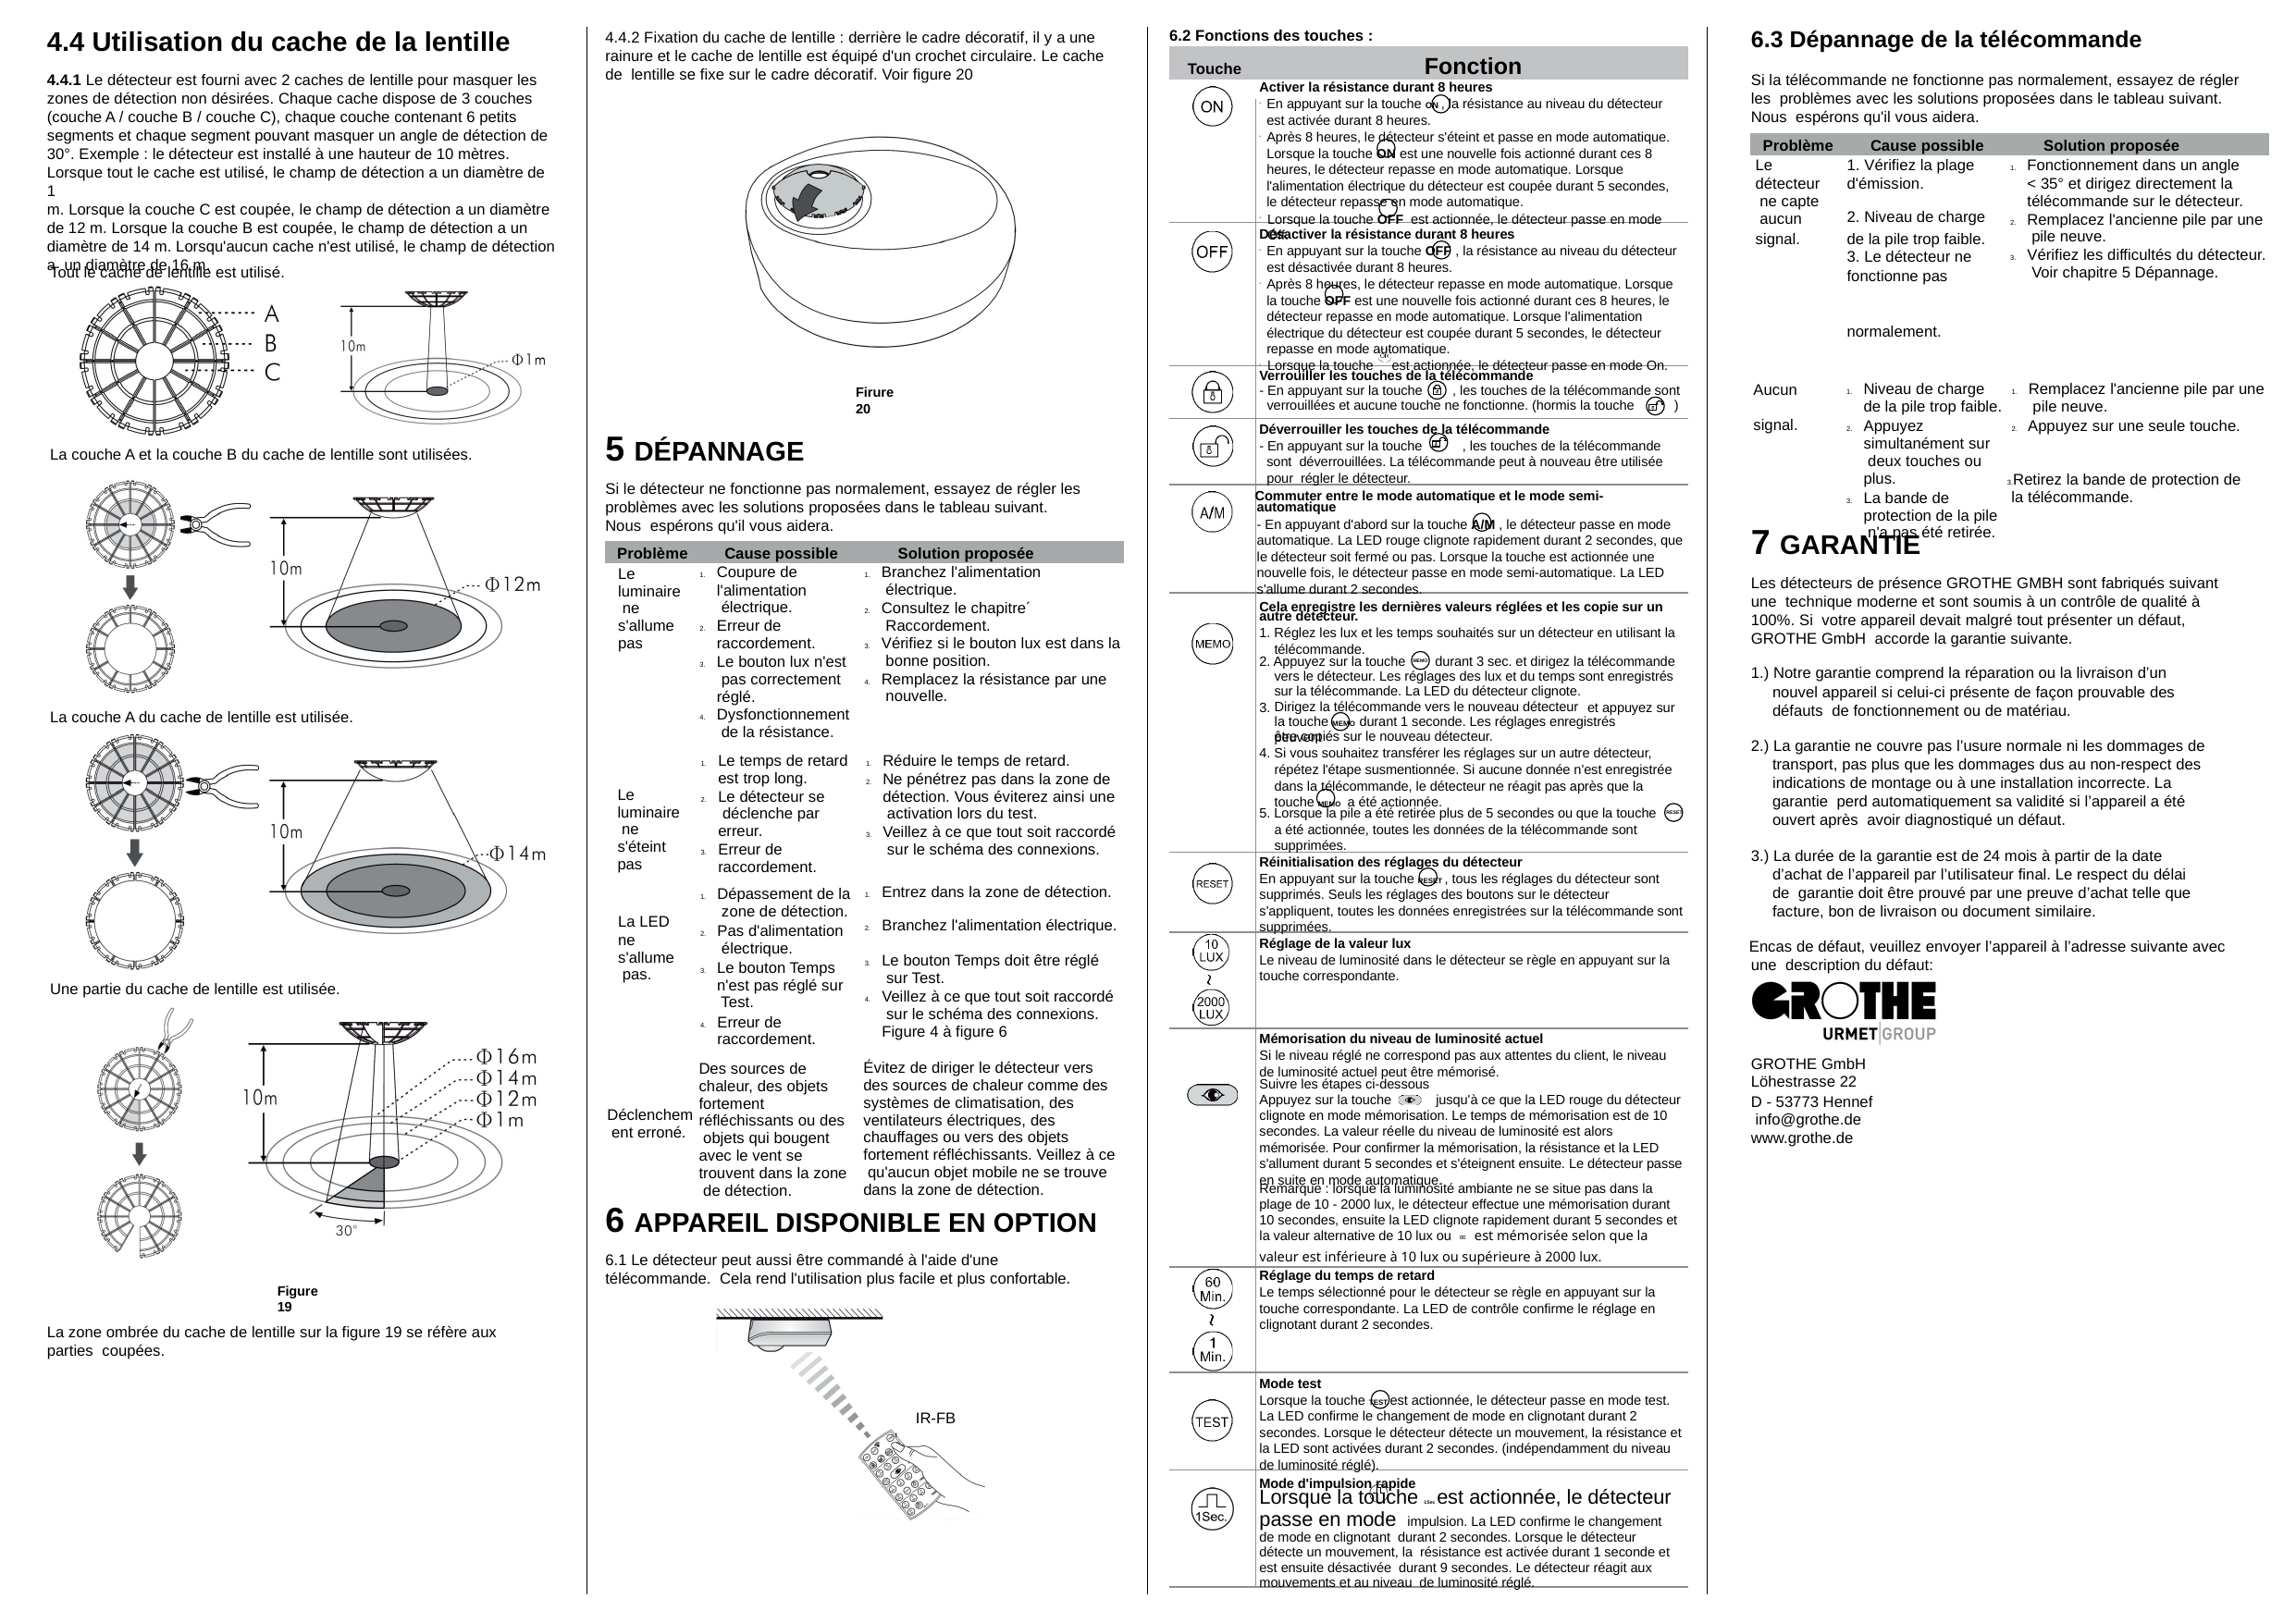

4.4 Utilisation du cache de la lentille
4.4.1 Le détecteur est fourni avec 2 caches de lentille pour masquer les zones de détection non désirées. Chaque cache dispose de 3 couches (couche A / couche B / couche C), chaque couche contenant 6 petits segments et chaque segment pouvant masquer un angle de détection de 30°. Exemple : le détecteur est installé à une hauteur de 10 mètres. Lorsque tout le cache est utilisé, le champ de détection a un diamètre de 1
m. Lorsque la couche C est coupée, le champ de détection a un diamètre de 12 m. Lorsque la couche B est coupée, le champ de détection a un diamètre de 14 m. Lorsqu'aucun cache n'est utilisé, le champ de détection a un diamètre de 16 m.
6.3 Dépannage de la télécommande
Si la télécommande ne fonctionne pas normalement, essayez de régler les problèmes avec les solutions proposées dans le tableau suivant. Nous espérons qu'il vous aidera.
6.2 Fonctions des touches :
4.4.2 Fixation du cache de lentille : derrière le cadre décoratif, il y a une rainure et le cache de lentille est équipé d'un crochet circulaire. Le cache de lentille se fixe sur le cadre décoratif. Voir figure 20
Touche	Fonction
Activer la résistance durant 8 heures
En appuyant sur la touche ON , la résistance au niveau du détecteur est activée durant 8 heures.
Après 8 heures, le détecteur s'éteint et passe en mode automatique. Lorsque la touche ON est une nouvelle fois actionné durant ces 8 heures, le détecteur repasse en mode automatique. Lorsque l'alimentation électrique du détecteur est coupée durant 5 secondes, le détecteur repasse en mode automatique.
Lorsque la touche OFF est actionnée, le détecteur passe en mode Off.
| Problème | Cause possible | Solution proposée |
| --- | --- | --- |
| Le | 1. Vérifiez la plage | Fonctionnement dans un angle < 35° et dirigez directement la télécommande sur le détecteur. Remplacez l'ancienne pile par une pile neuve. Vérifiez les difficultés du détecteur. Voir chapitre 5 Dépannage. |
| détecteur ne capte aucun | d'émission. 2. Niveau de charge | |
| signal. | de la pile trop faible. 3. Le détecteur ne | |
| | fonctionne pas | |
| | normalement. | |
| Aucun signal. | Niveau de charge de la pile trop faible. Appuyez simultanément sur deux touches ou plus. La bande de protection de la pile n'a pas été retirée. | Remplacez l'ancienne pile par une pile neuve. Appuyez sur une seule touche. Retirez la bande de protection de la télécommande. |
Désactiver la résistance durant 8 heures
En appuyant sur la touche OFF , la résistance au niveau du détecteur est désactivée durant 8 heures.
Après 8 heures, le détecteur repasse en mode automatique. Lorsque la touche OFF est une nouvelle fois actionné durant ces 8 heures, le détecteur repasse en mode automatique. Lorsque l'alimentation électrique du détecteur est coupée durant 5 secondes, le détecteur repasse en mode automatique.
Lorsque la touche est actionnée, le détecteur passe en mode On.
| Tout le cache de lentille est utilisé. |
| --- |
| La couche A et la couche B du cache de lentille sont utilisées. |
| La couche A du cache de lentille est utilisée. |
| Une partie du cache de lentille est utilisée. |
Verrouiller les touches de la télécommande
- En appuyant sur la touche	, les touches de la télécommande sont
Firure 20
verrouillées et aucune touche ne fonctionne. (hormis la touche	)
Déverrouiller les touches de la télécommande
- En appuyant sur la touche	, les touches de la télécommande sont déverrouillées. La télécommande peut à nouveau être utilisée pour régler le détecteur.
Commuter entre le mode automatique et le mode semi-
5 DÉPANNAGE
Si le détecteur ne fonctionne pas normalement, essayez de régler les problèmes avec les solutions proposées dans le tableau suivant. Nous espérons qu'il vous aidera.
automatique
- En appuyant d'abord sur la touche A/M , le détecteur passe en mode automatique. La LED rouge clignote rapidement durant 2 secondes, que le détecteur soit fermé ou pas. Lorsque la touche est actionnée une nouvelle fois, le détecteur passe en mode semi-automatique. La LED s'allume durant 2 secondes.
Cela enregistre les dernières valeurs réglées et les copie sur un
7 GARANTIE
Les détecteurs de présence GROTHE GMBH sont fabriqués suivant une technique moderne et sont soumis à un contrôle de qualité à 100%. Si votre appareil devait malgré tout présenter un défaut, GROTHE GmbH accorde la garantie suivante.
1.) Notre garantie comprend la réparation ou la livraison d’un
nouvel appareil si celui-ci présente de façon prouvable des défauts de fonctionnement ou de matériau.
2.) La garantie ne couvre pas l’usure normale ni les dommages de transport, pas plus que les dommages dus au non-respect des indications de montage ou à une installation incorrecte. La garantie perd automatiquement sa validité si l’appareil a été ouvert après avoir diagnostiqué un défaut.
3.) La durée de la garantie est de 24 mois à partir de la date d’achat de l’appareil par l’utilisateur final. Le respect du délai de garantie doit être prouvé par une preuve d’achat telle que facture, bon de livraison ou document similaire.
Encas de défaut, veuillez envoyer l’appareil à l’adresse suivante avec une description du défaut:
| Problème | Cause possible | Solution proposée |
| --- | --- | --- |
| Le luminaire ne s'allume pas | Coupure de l'alimentation électrique. Erreur de raccordement. Le bouton lux n'est pas correctement réglé. Dysfonctionnement de la résistance. | Branchez l'alimentation électrique. Consultez le chapitre´ Raccordement. Vérifiez si le bouton lux est dans la bonne position. Remplacez la résistance par une nouvelle. |
| Le luminaire ne s'éteint pas | Le temps de retard est trop long. Le détecteur se déclenche par erreur. Erreur de raccordement. | Réduire le temps de retard. Ne pénétrez pas dans la zone de détection. Vous éviterez ainsi une activation lors du test. Veillez à ce que tout soit raccordé sur le schéma des connexions. |
| La LED ne s'allume pas. | Dépassement de la zone de détection. Pas d'alimentation électrique. Le bouton Temps n'est pas réglé sur Test. Erreur de raccordement. | Entrez dans la zone de détection. Branchez l'alimentation électrique. Le bouton Temps doit être réglé sur Test. Veillez à ce que tout soit raccordé sur le schéma des connexions. Figure 4 à figure 6 |
| Déclenchem ent erroné. | Des sources de chaleur, des objets fortement réfléchissants ou des objets qui bougent avec le vent se trouvent dans la zone de détection. | Évitez de diriger le détecteur vers des sources de chaleur comme des systèmes de climatisation, des ventilateurs électriques, des chauffages ou vers des objets fortement réfléchissants. Veillez à ce qu'aucun objet mobile ne se trouve dans la zone de détection. |
autre détecteur.
1. Réglez les lux et les temps souhaités sur un détecteur en utilisant la télécommande.
2. Appuyez sur la touche	durant 3 sec. et dirigez la télécommande
MEMO
vers le détecteur. Les réglages des lux et du temps sont enregistrés
sur la télécommande. La LED du détecteur clignote.
3.	et appuyez sur
Dirigez la télécommande vers le nouveau détecteur
la touche MEMO durant 1 seconde. Les réglages enregistrés peuvent
être copiés sur le nouveau détecteur.
4. Si vous souhaitez transférer les réglages sur un autre détecteur, répétez l'étape susmentionnée. Si aucune donnée n'est enregistrée dans la télécommande, le détecteur ne réagit pas après que la touche MEMO a été actionnée.
5. Lorsque la pile a été retirée plus de 5 secondes ou que la touche a été actionnée, toutes les données de la télécommande sont supprimées.
RESET
Réinitialisation des réglages du détecteur
En appuyant sur la touche RESET , tous les réglages du détecteur sont supprimés. Seuls les réglages des boutons sur le détecteur s'appliquent, toutes les données enregistrées sur la télécommande sont supprimées.
Réglage de la valeur lux
Le niveau de luminosité dans le détecteur se règle en appuyant sur la touche correspondante.
Mémorisation du niveau de luminosité actuel
Si le niveau réglé ne correspond pas aux attentes du client, le niveau de luminosité actuel peut être mémorisé.
GROTHE GmbH
Löhestrasse 22
D - 53773 Hennef info@grothe.de www.grothe.de
Suivre les étapes ci-dessous
Appuyez sur la touche	jusqu'à ce que la LED rouge du détecteur
clignote en mode mémorisation. Le temps de mémorisation est de 10 secondes. La valeur réelle du niveau de luminosité est alors mémorisée. Pour confirmer la mémorisation, la résistance et la LED s'allument durant 5 secondes et s'éteignent ensuite. Le détecteur passe en suite en mode automatique.
Remarque : lorsque la luminosité ambiante ne se situe pas dans la plage de 10 - 2000 lux, le détecteur effectue une mémorisation durant 10 secondes, ensuite la LED clignote rapidement durant 5 secondes et la valeur alternative de 10 lux ou ∞ est mémorisée selon que la
valeur est inférieure à 10 lux ou supérieure à 2000 lux.
Réglage du temps de retard
6 APPAREIL DISPONIBLE EN OPTION
6.1 Le détecteur peut aussi être commandé à l'aide d'une télécommande. Cela rend l'utilisation plus facile et plus confortable.
Figure 19
Le temps sélectionné pour le détecteur se règle en appuyant sur la touche correspondante. La LED de contrôle confirme le réglage en clignotant durant 2 secondes.
La zone ombrée du cache de lentille sur la figure 19 se réfère aux parties coupées.
Mode test
Lorsque la touche TEST est actionnée, le détecteur passe en mode test. La LED confirme le changement de mode en clignotant durant 2 secondes. Lorsque le détecteur détecte un mouvement, la résistance et la LED sont activées durant 2 secondes. (indépendamment du niveau de luminosité réglé).
Mode d'impulsion rapide
IR-FB
Lorsque la touche 1Sec est actionnée, le détecteur passe en mode impulsion. La LED confirme le changement de mode en clignotant durant 2 secondes. Lorsque le détecteur détecte un mouvement, la résistance est activée durant 1 seconde et est ensuite désactivée durant 9 secondes. Le détecteur réagit aux mouvements et au niveau de luminosité réglé.